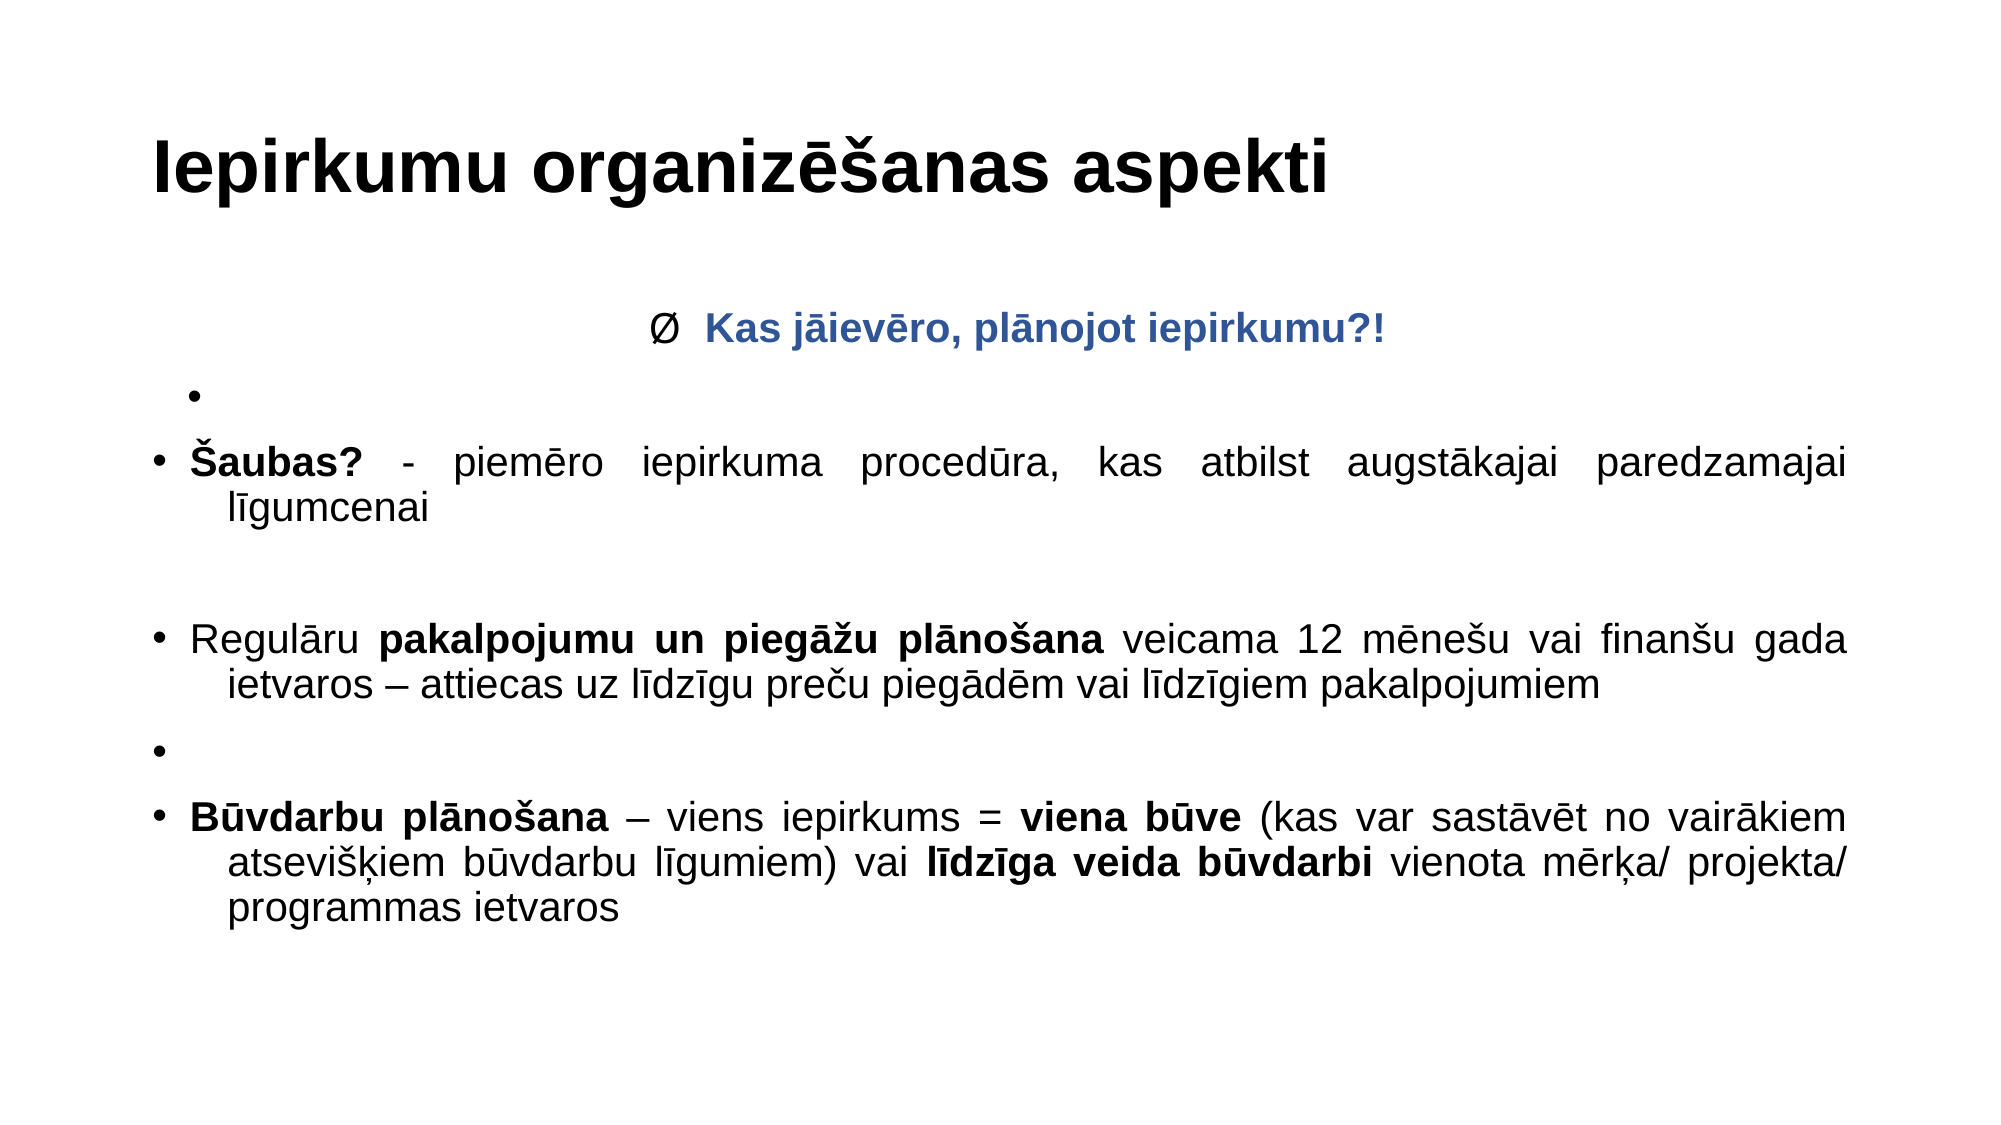

# Iepirkumu organizēšanas aspekti
Kas jāievēro, plānojot iepirkumu?!
Šaubas? - piemēro iepirkuma procedūra, kas atbilst augstākajai paredzamajai līgumcenai
Regulāru pakalpojumu un piegāžu plānošana veicama 12 mēnešu vai finanšu gada ietvaros – attiecas uz līdzīgu preču piegādēm vai līdzīgiem pakalpojumiem
Būvdarbu plānošana – viens iepirkums = viena būve (kas var sastāvēt no vairākiem atsevišķiem būvdarbu līgumiem) vai līdzīga veida būvdarbi vienota mērķa/ projekta/ programmas ietvaros